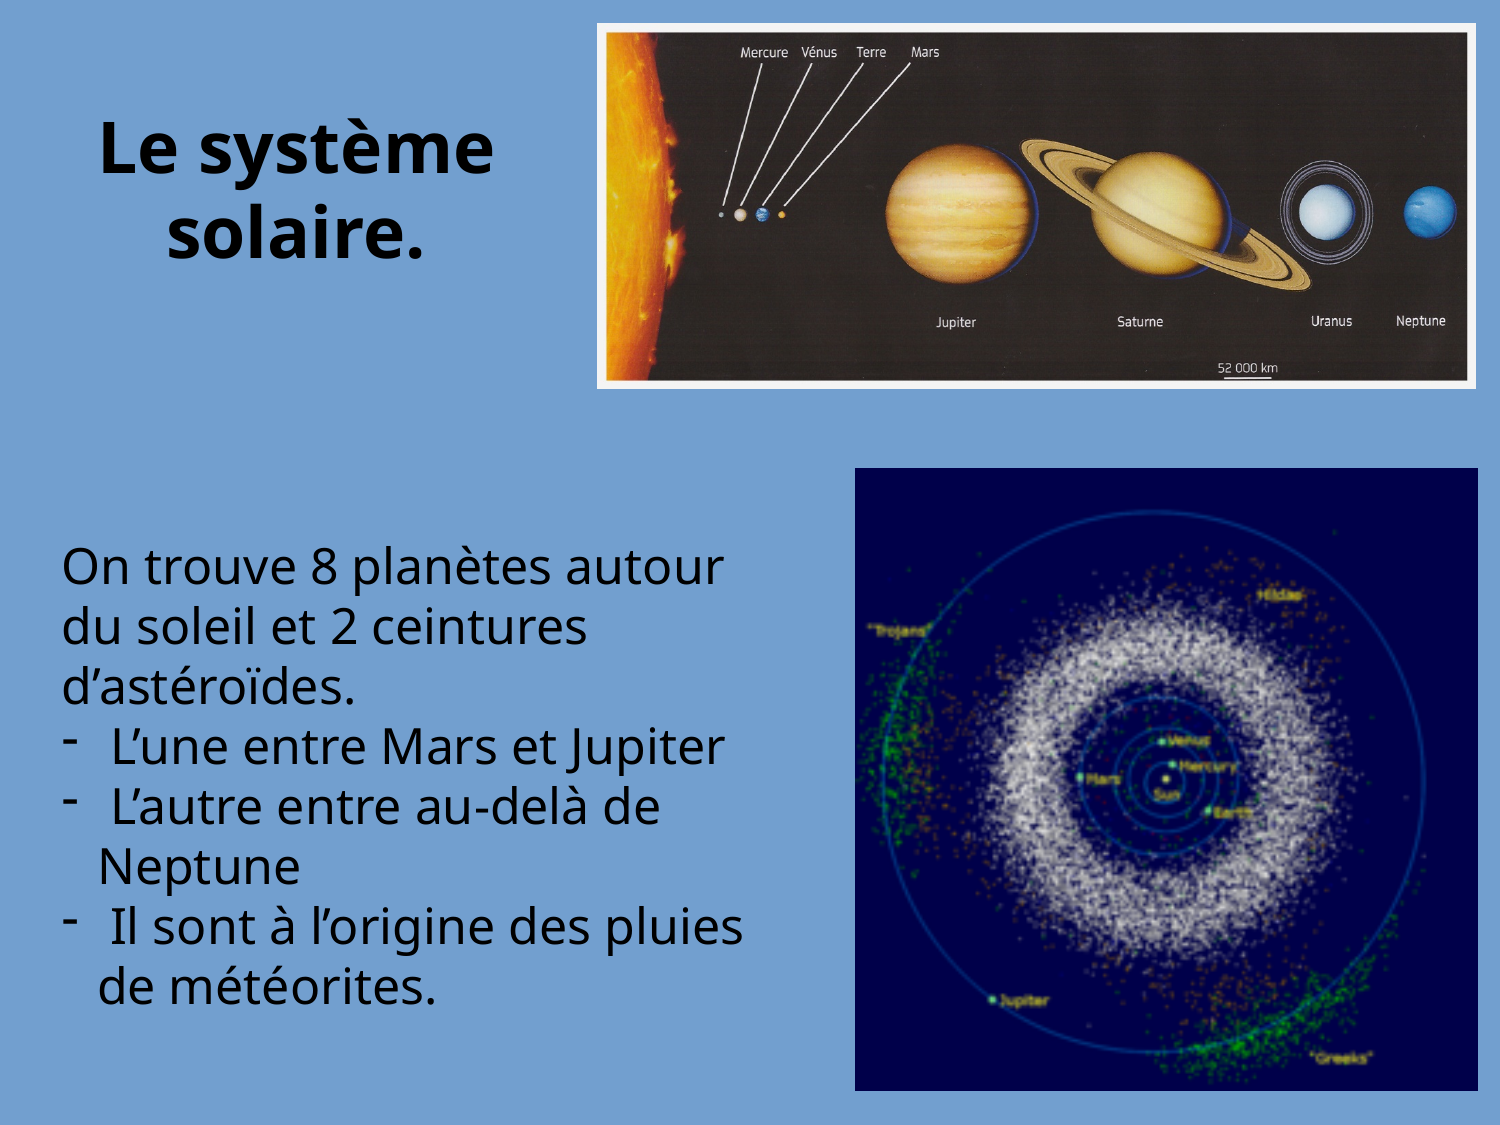

Le système solaire.
On trouve 8 planètes autour du soleil et 2 ceintures d’astéroïdes.
 L’une entre Mars et Jupiter
 L’autre entre au-delà de Neptune
 Il sont à l’origine des pluies de météorites.